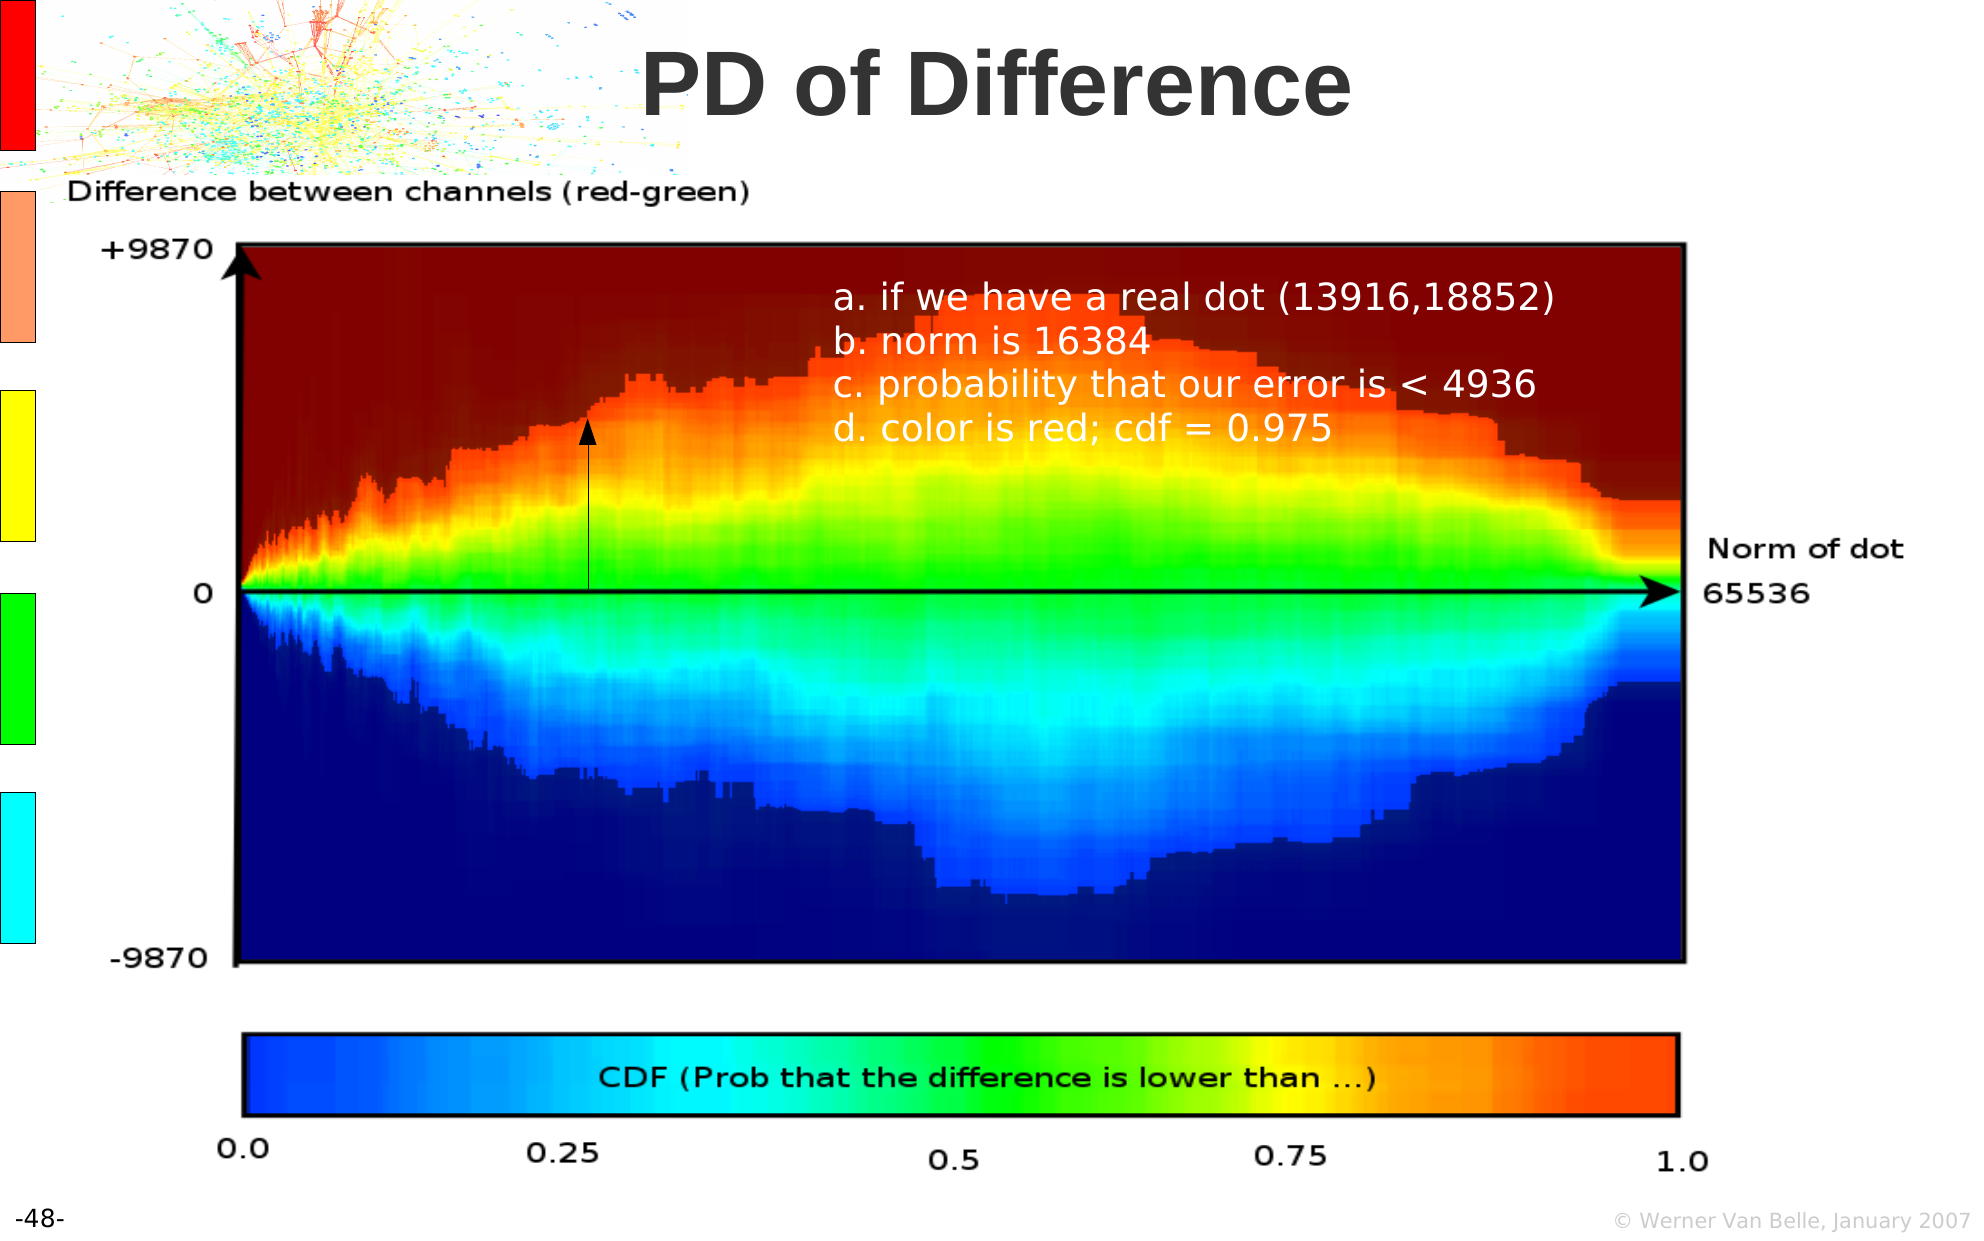

# PD of Difference
a. if we have a real dot (13916,18852)
b. norm is 16384
c. probability that our error is < 4936
d. color is red; cdf = 0.975